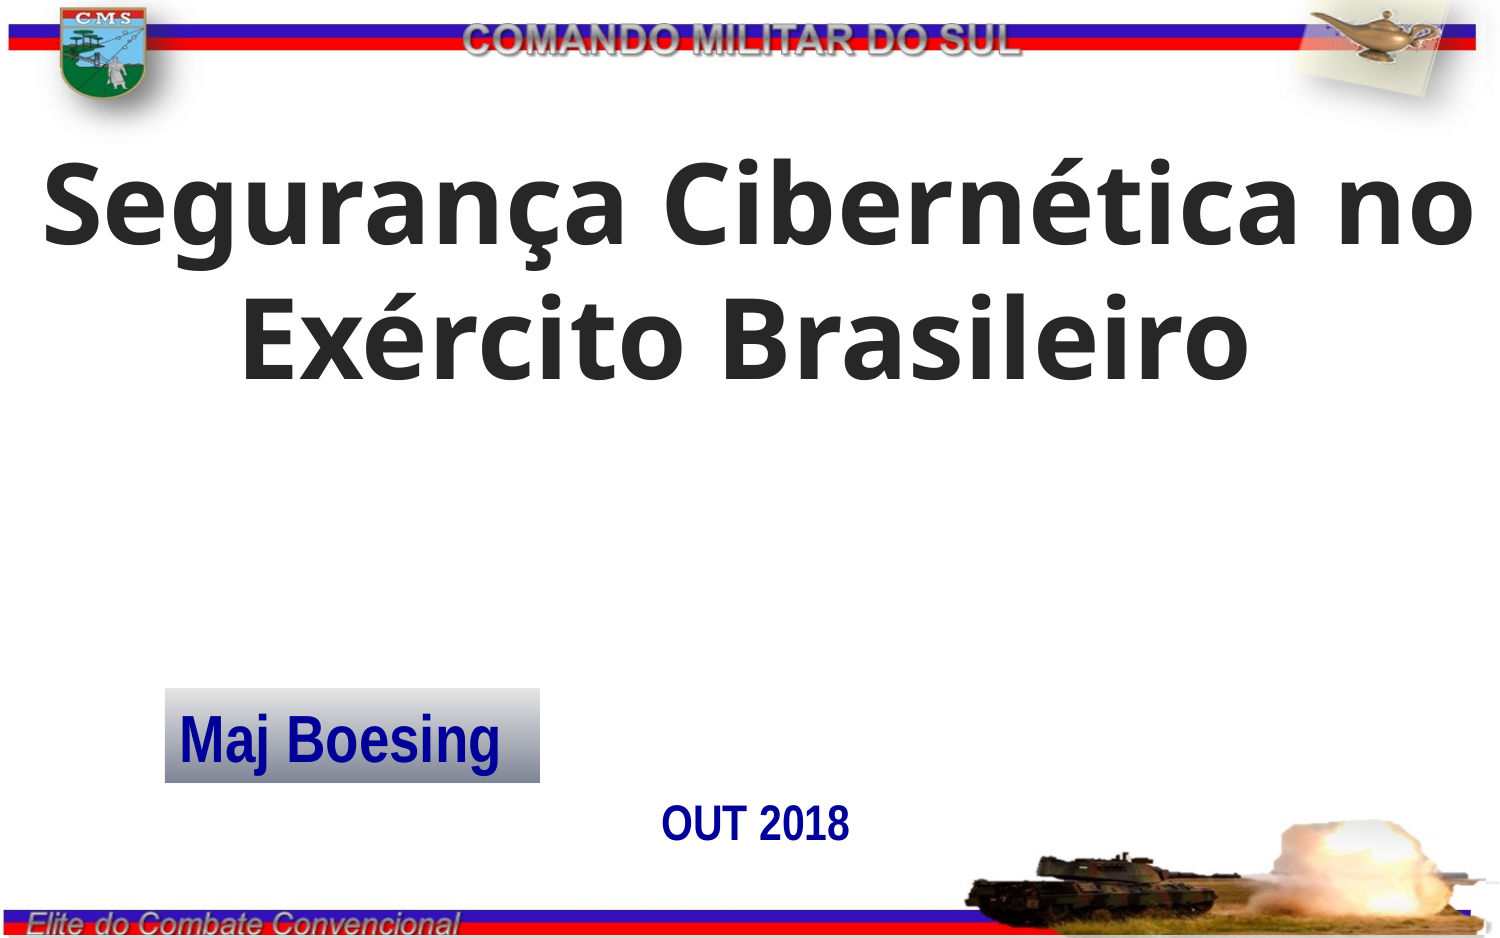

Segurança Cibernética no Exército Brasileiro
Maj Boesing
OUT 2018